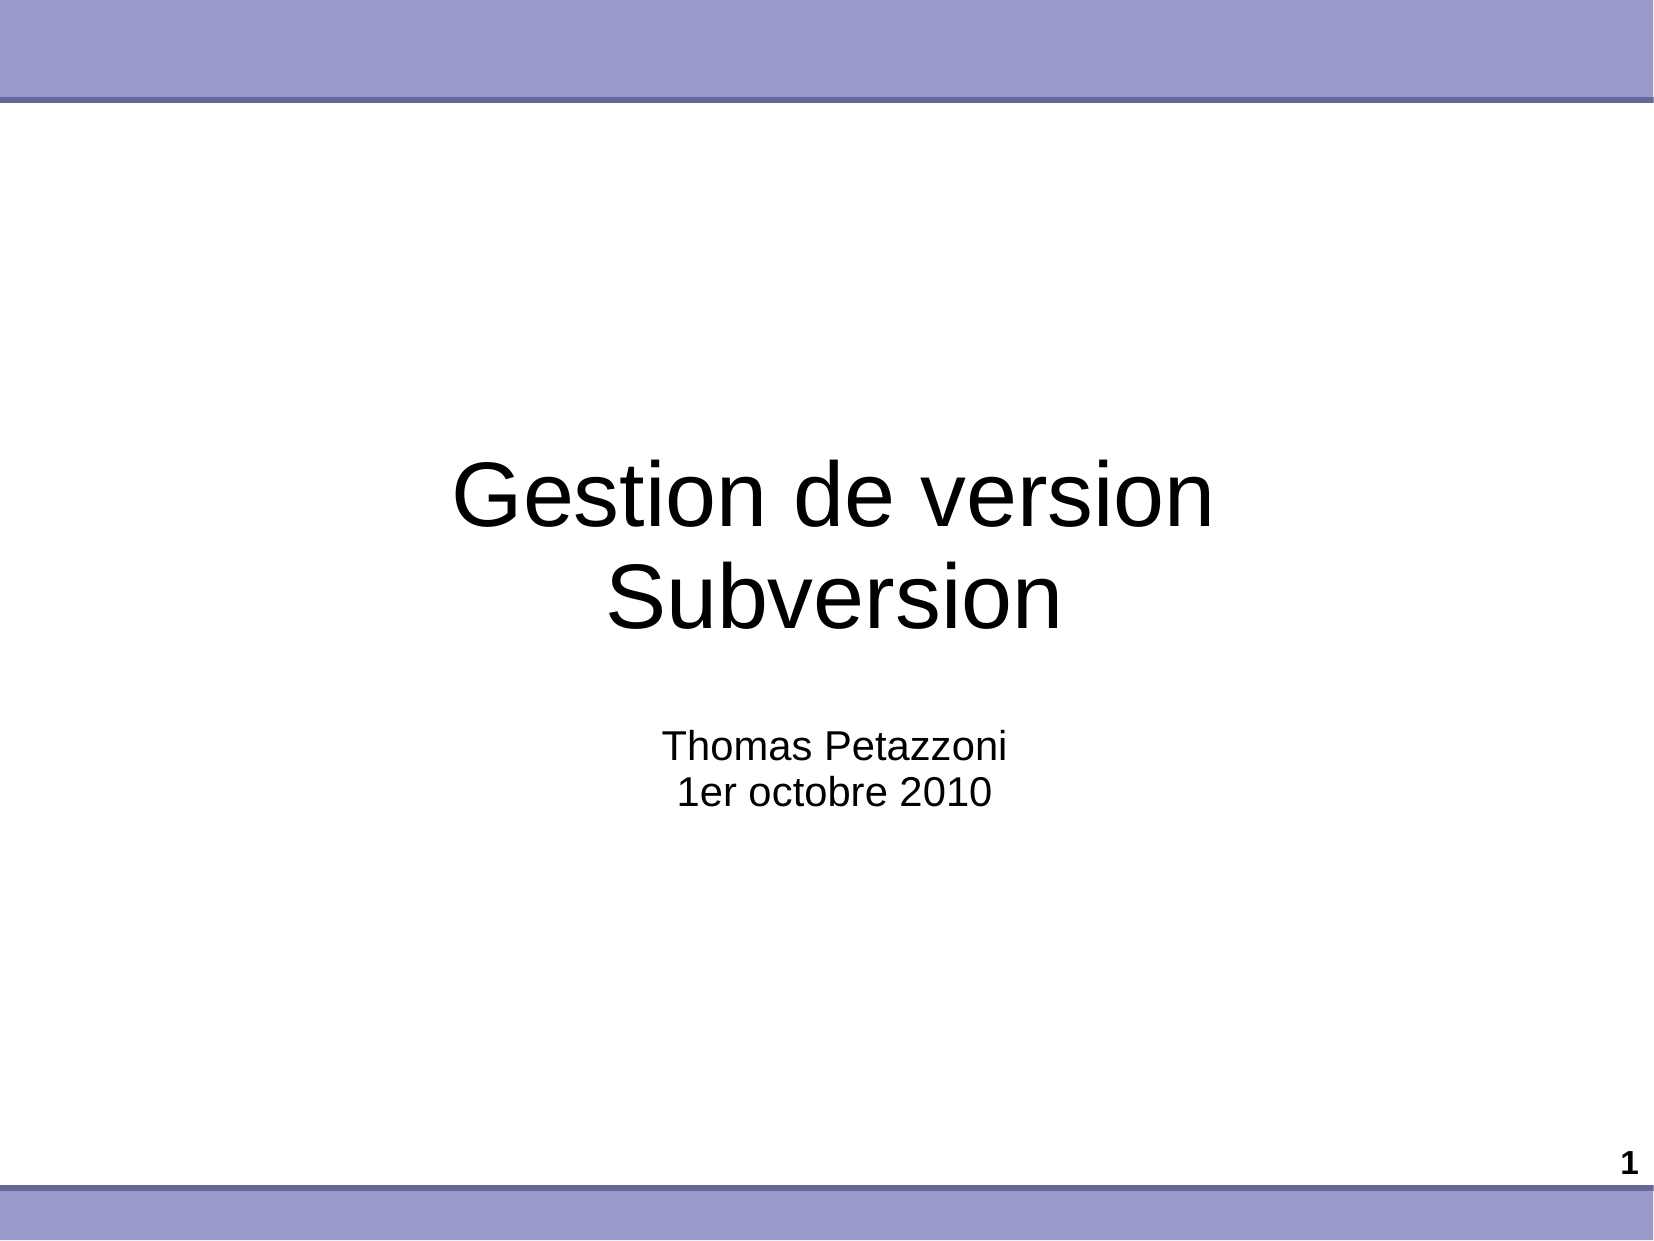

# Gestion de version
Subversion
Thomas Petazzoni
1er octobre 2010